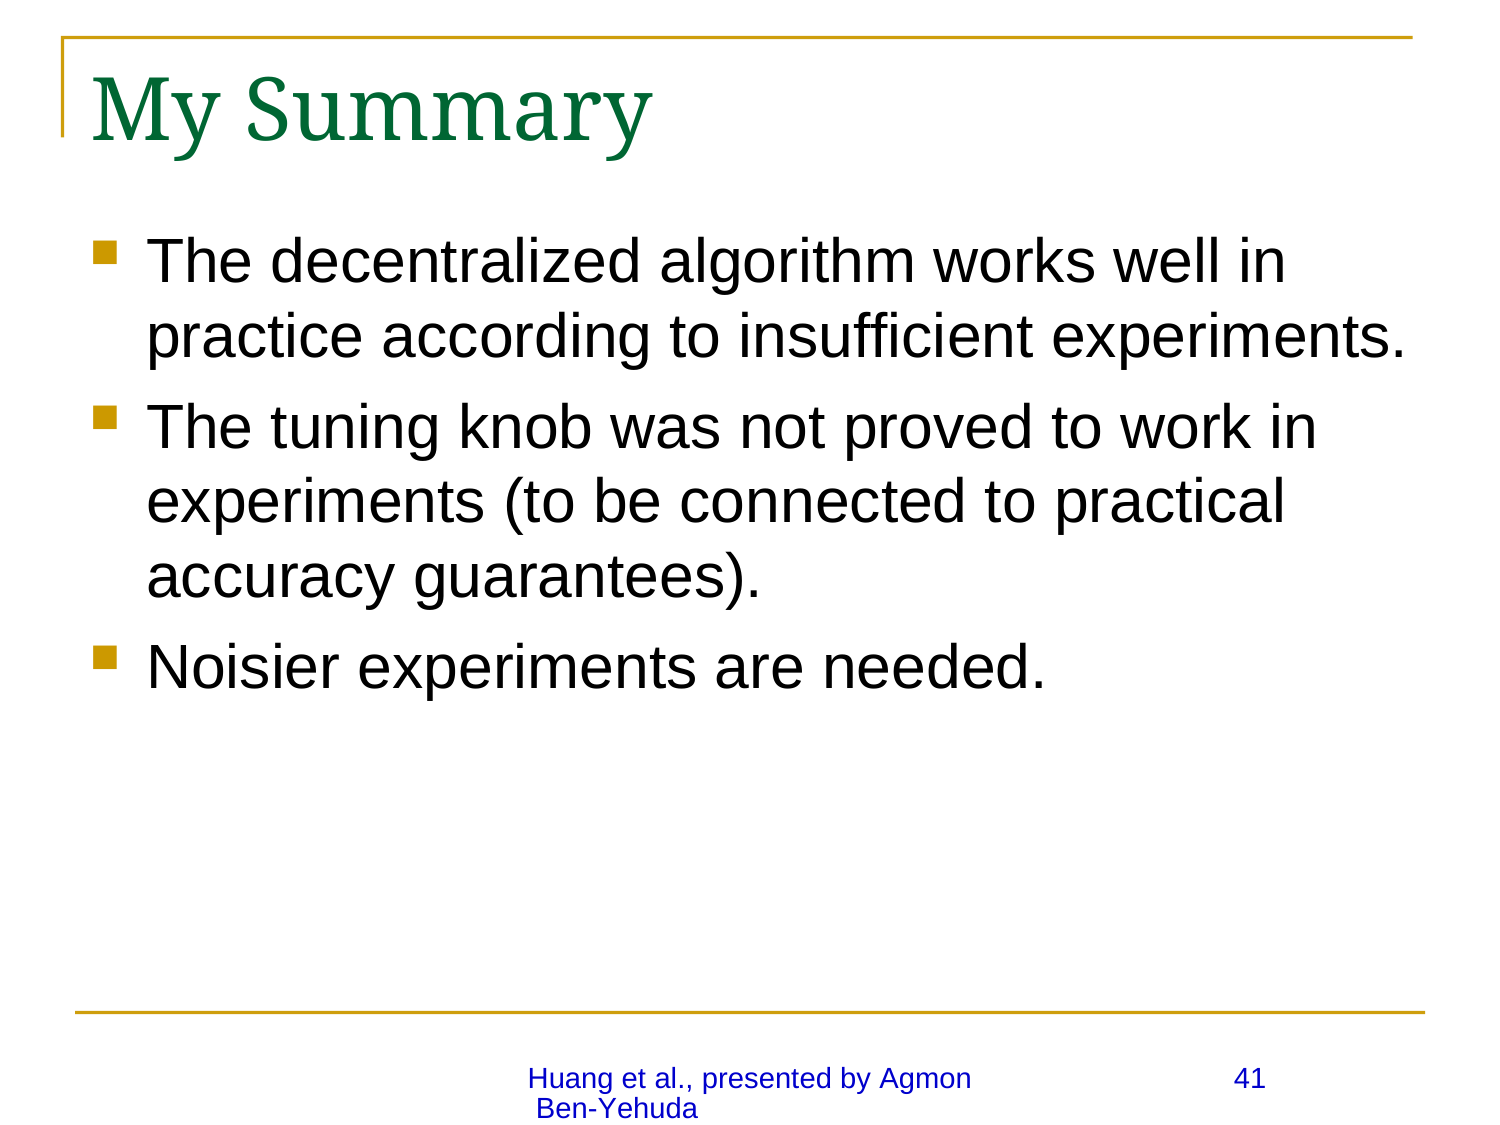

# My Summary
The decentralized algorithm works well in practice according to insufficient experiments.
The tuning knob was not proved to work in experiments (to be connected to practical accuracy guarantees).
Noisier experiments are needed.
Huang et al., presented by Agmon Ben-Yehuda
41